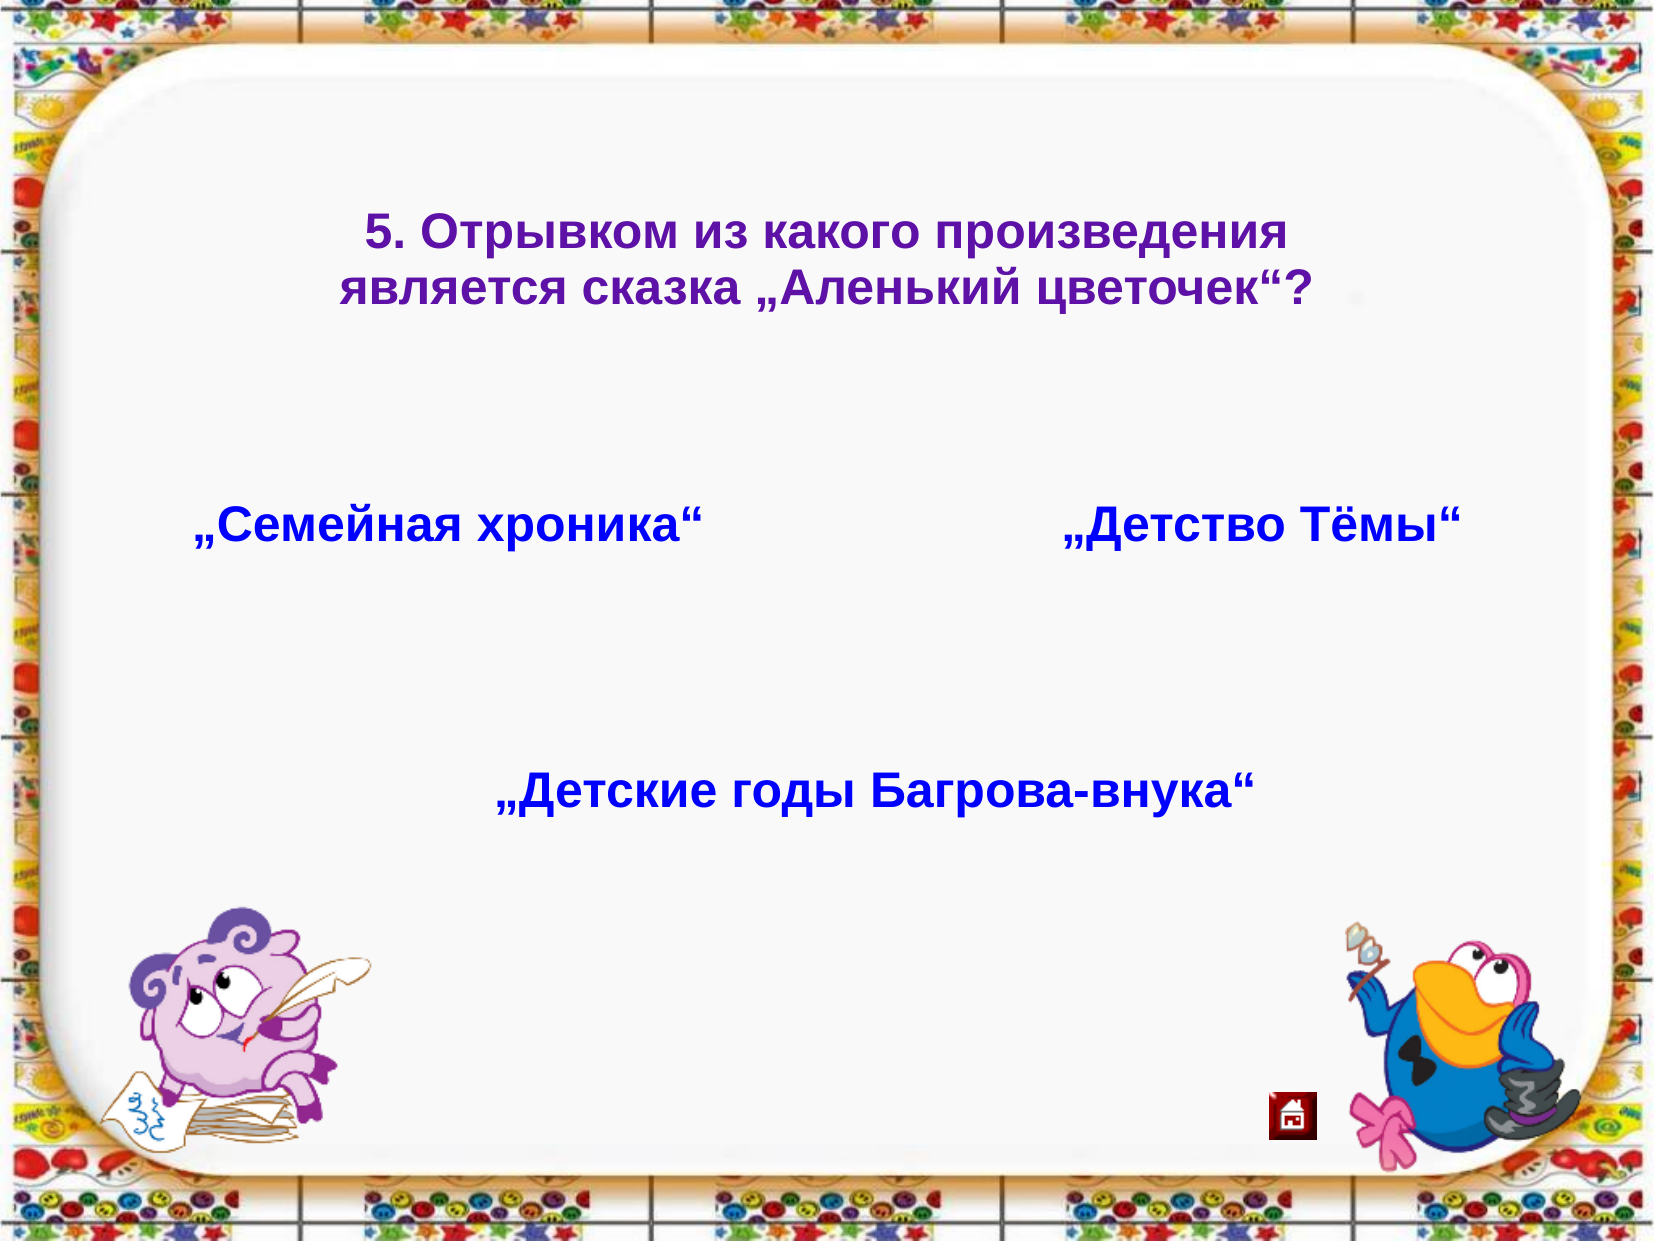

5. Отрывком из какого произведения
является сказка „Аленький цветочек“?
„Семейная хроника“
„Детство Тёмы“
„Детские годы Багрова-внука“